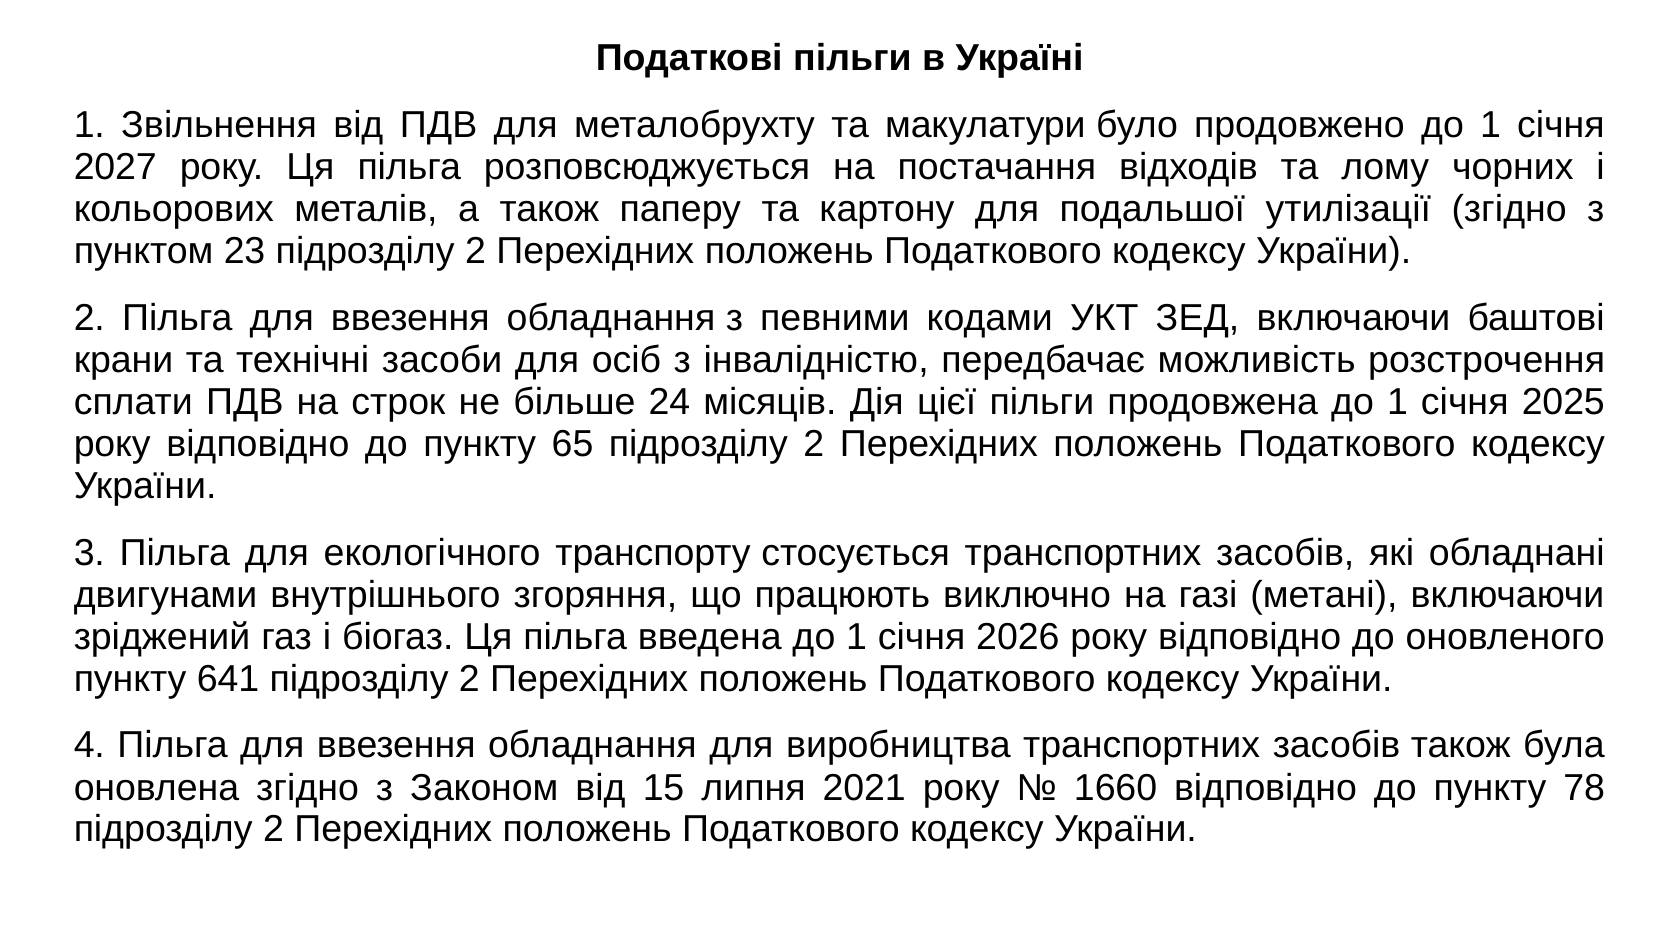

Податкові пільги в Україні
1. Звільнення від ПДВ для металобрухту та макулатури було продовжено до 1 січня 2027 року. Ця пільга розповсюджується на постачання відходів та лому чорних і кольорових металів, а також паперу та картону для подальшої утилізації (згідно з пунктом 23 підрозділу 2 Перехідних положень Податкового кодексу України).
2. Пільга для ввезення обладнання з певними кодами УКТ ЗЕД, включаючи баштові крани та технічні засоби для осіб з інвалідністю, передбачає можливість розстрочення сплати ПДВ на строк не більше 24 місяців. Дія цієї пільги продовжена до 1 січня 2025 року відповідно до пункту 65 підрозділу 2 Перехідних положень Податкового кодексу України.
3. Пільга для екологічного транспорту стосується транспортних засобів, які обладнані двигунами внутрішнього згоряння, що працюють виключно на газі (метані), включаючи зріджений газ і біогаз. Ця пільга введена до 1 січня 2026 року відповідно до оновленого пункту 641 підрозділу 2 Перехідних положень Податкового кодексу України.
4. Пільга для ввезення обладнання для виробництва транспортних засобів також була оновлена згідно з Законом від 15 липня 2021 року № 1660 відповідно до пункту 78 підрозділу 2 Перехідних положень Податкового кодексу України.